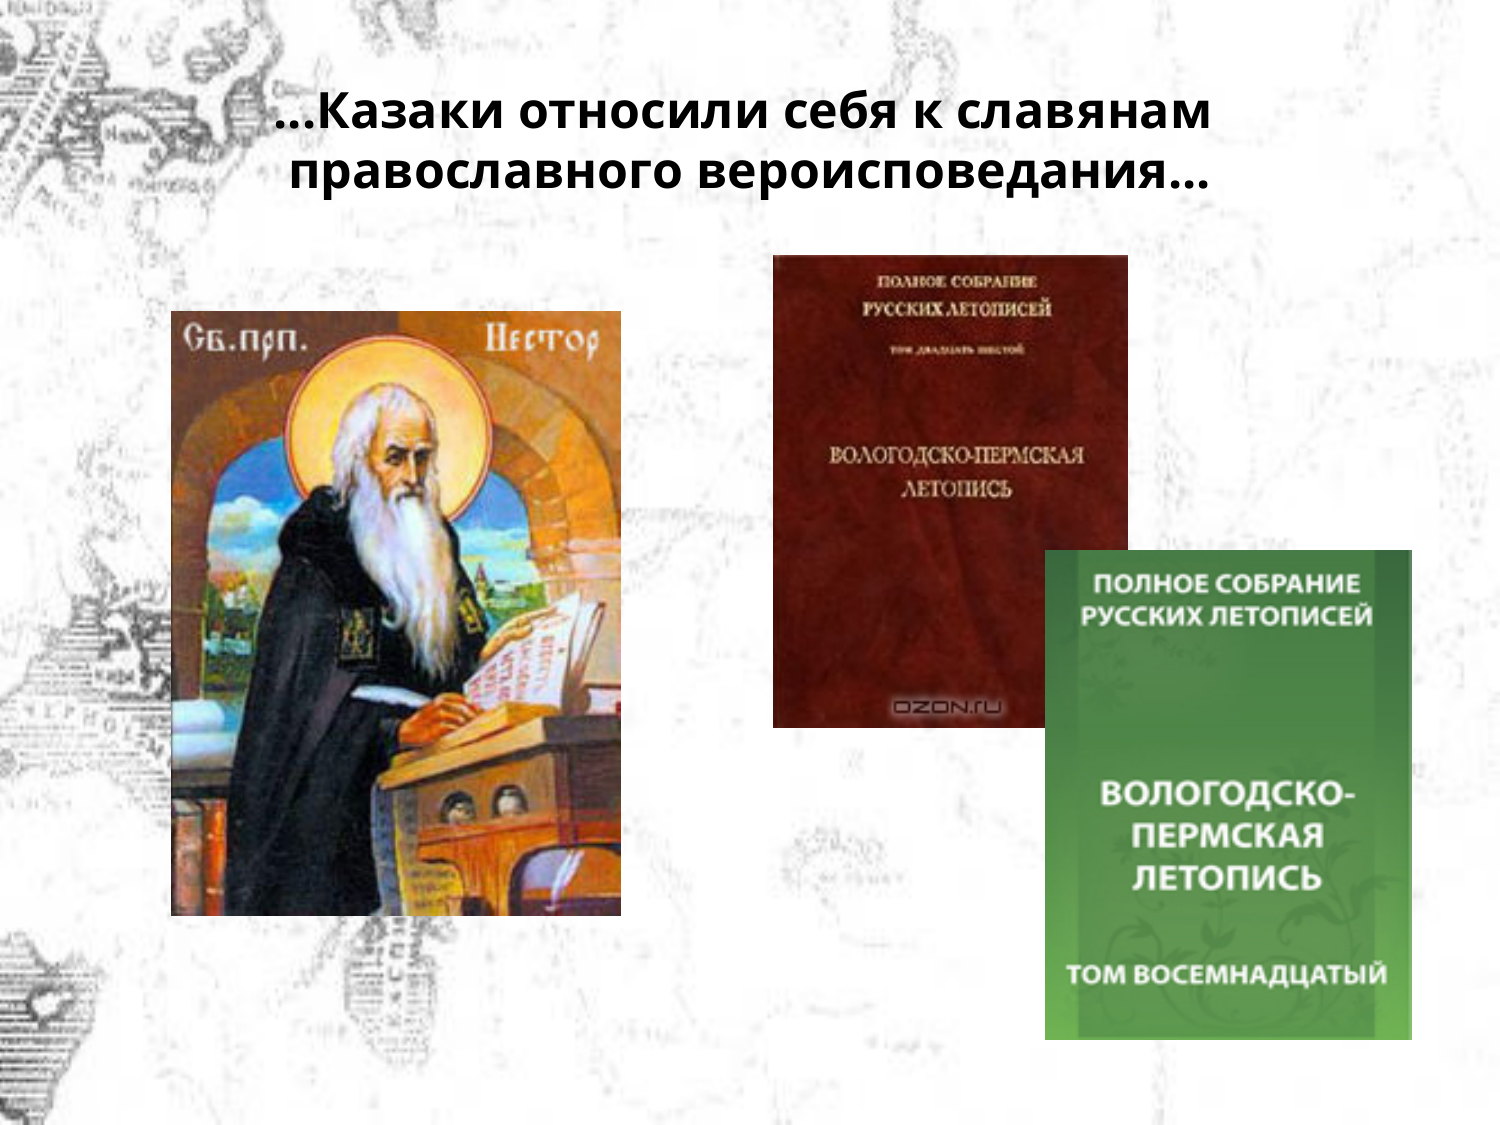

# ...Казаки относили себя к славянам православного вероисповедания...